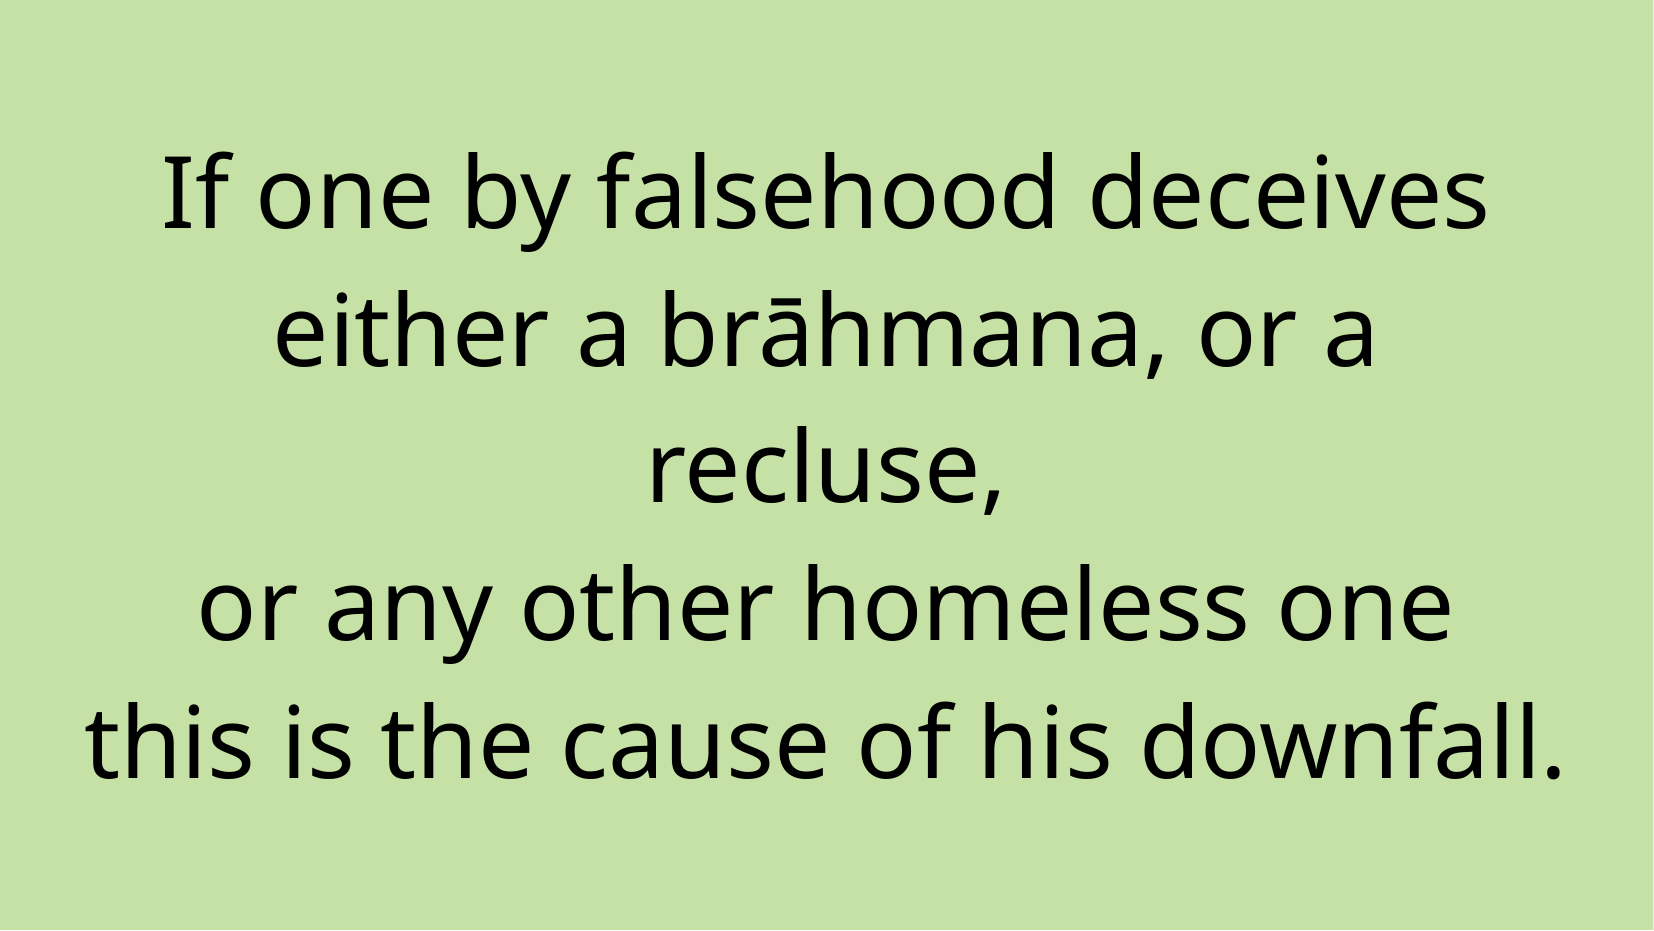

# If one by falsehood deceives
either a brāhmana, or a recluse,
or any other homeless one
this is the cause of his downfall.